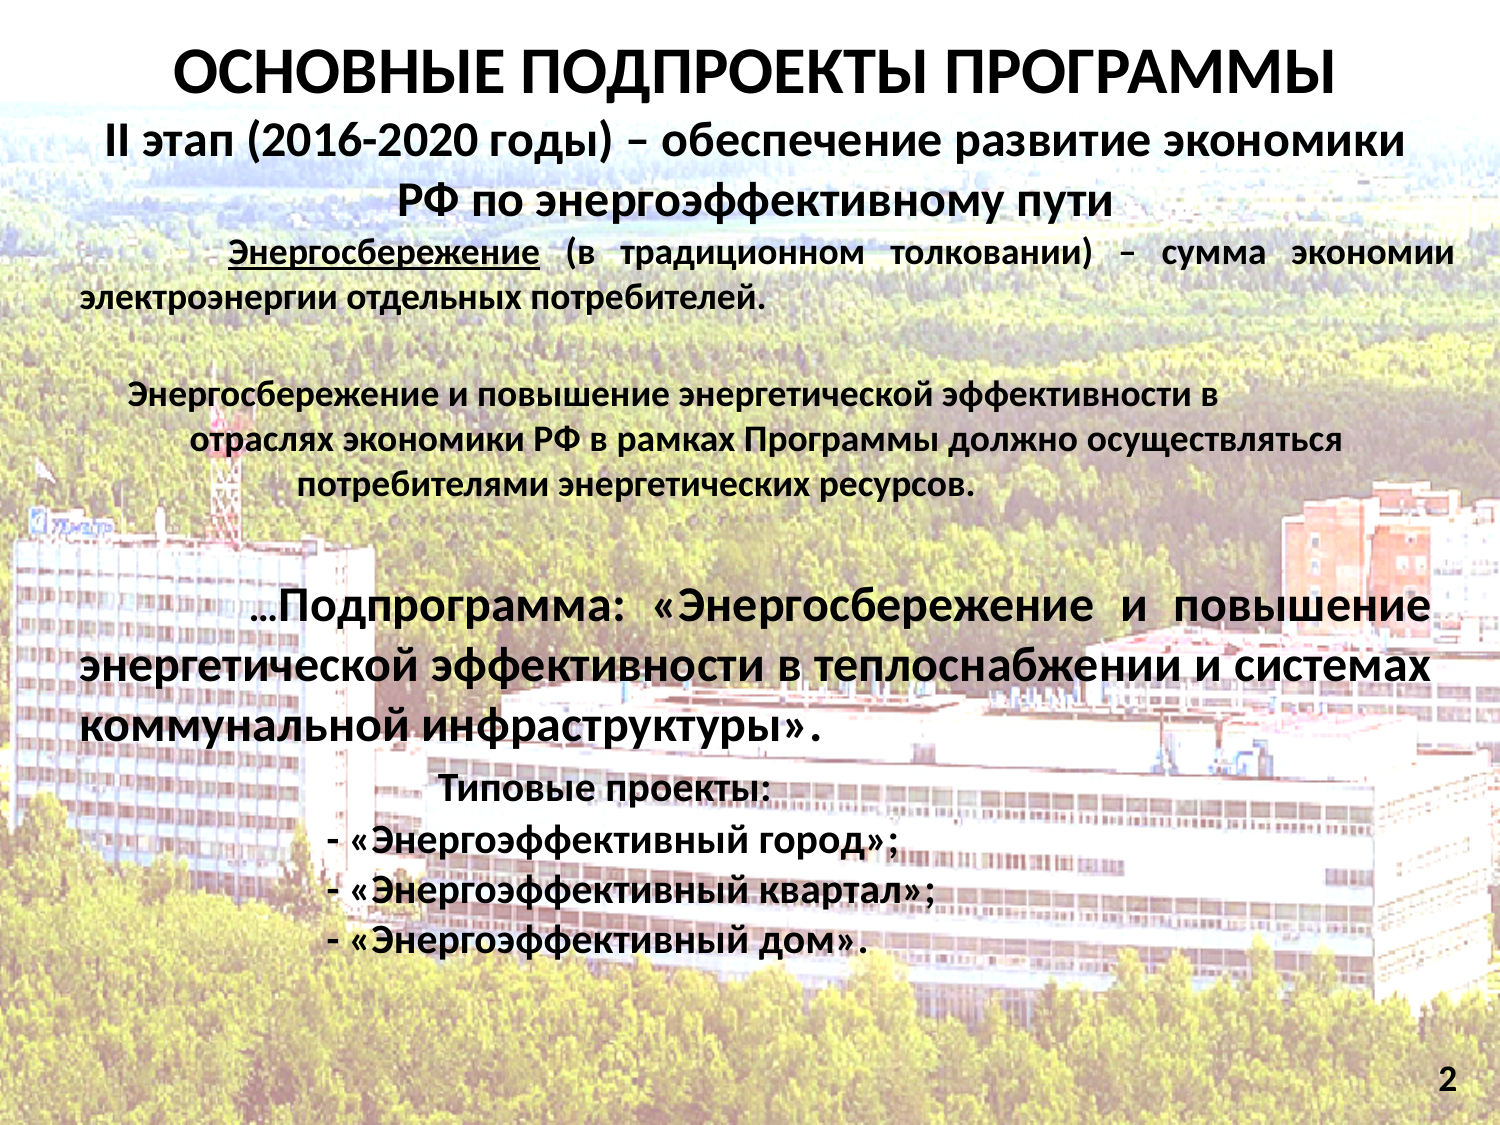

ОСНОВНЫЕ ПОДПРОЕКТЫ ПРОГРАММЫ
II этап (2016-2020 годы) – обеспечение развитие экономики РФ по энергоэффективному пути
 Энергосбережение (в традиционном толковании) – сумма экономии электроэнергии отдельных потребителей.
 Энергосбережение и повышение энергетической эффективности в отраслях экономики РФ в рамках Программы должно осуществляться потребителями энергетических ресурсов.
 …Подпрограмма: «Энергосбережение и повышение энергетической эффективности в теплоснабжении и системах коммунальной инфраструктуры».
 Типовые проекты:
 - «Энергоэффективный город»;
 - «Энергоэффективный квартал»;
 - «Энергоэффективный дом».
2